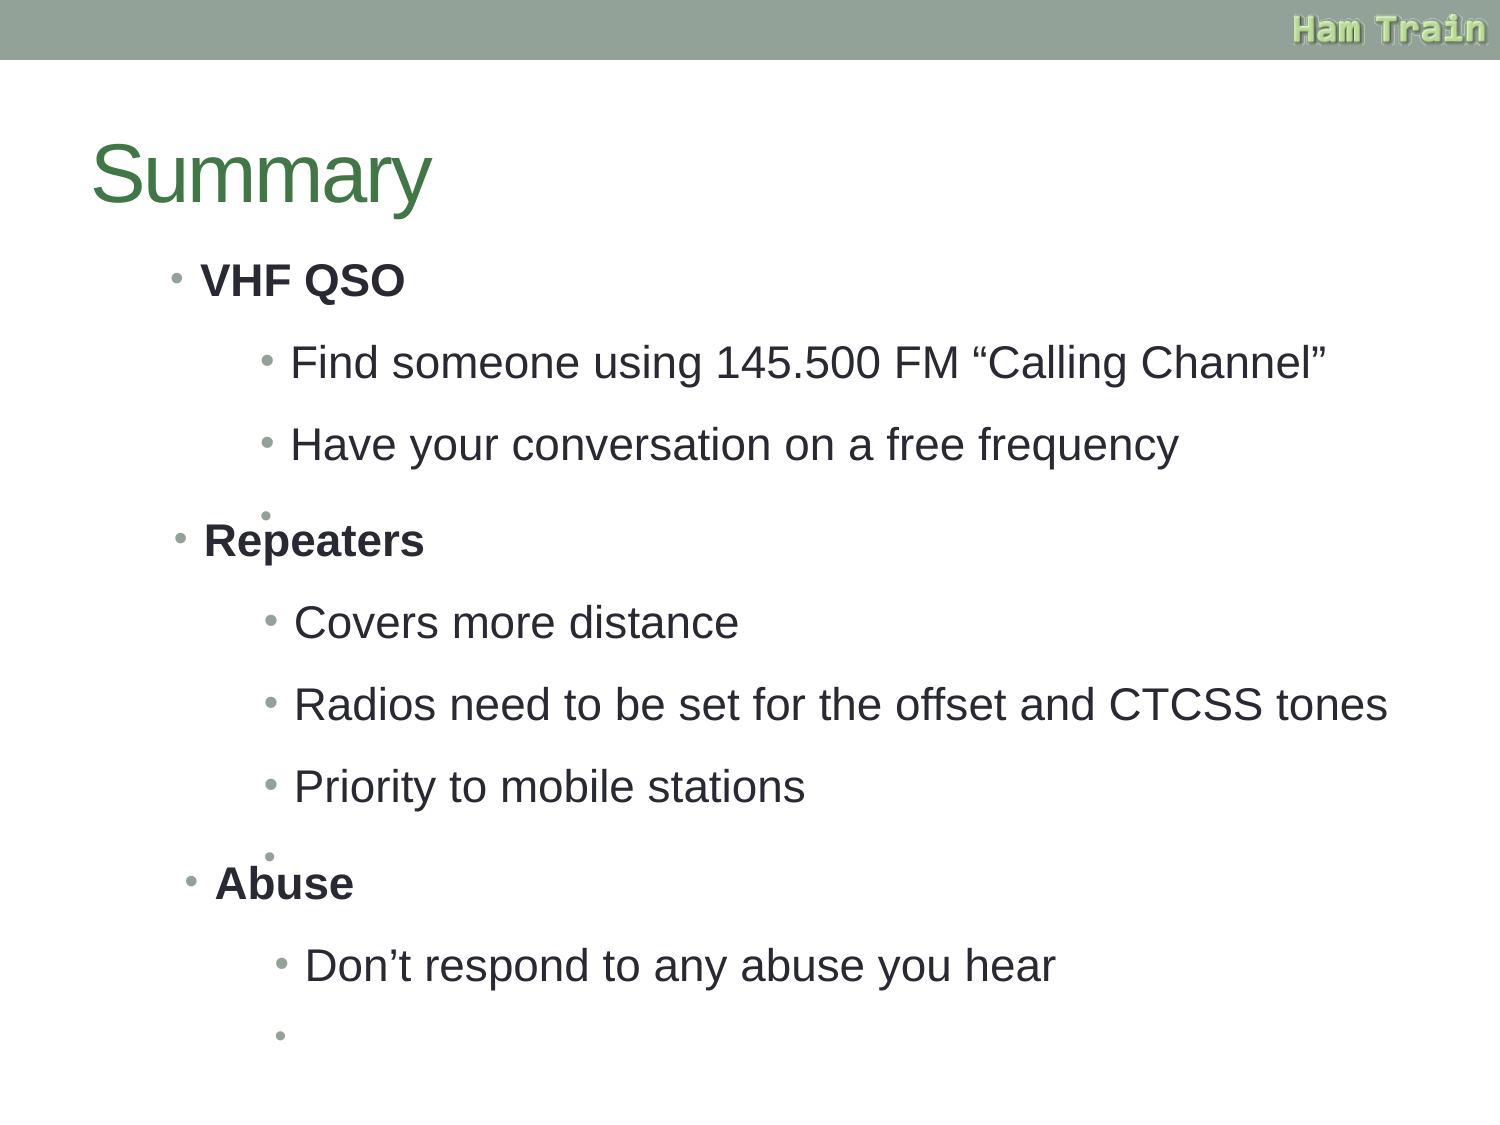

# Summary
VHF QSO
Find someone using 145.500 FM “Calling Channel”
Have your conversation on a free frequency
Repeaters
Covers more distance
Radios need to be set for the offset and CTCSS tones
Priority to mobile stations
Abuse
Don’t respond to any abuse you hear